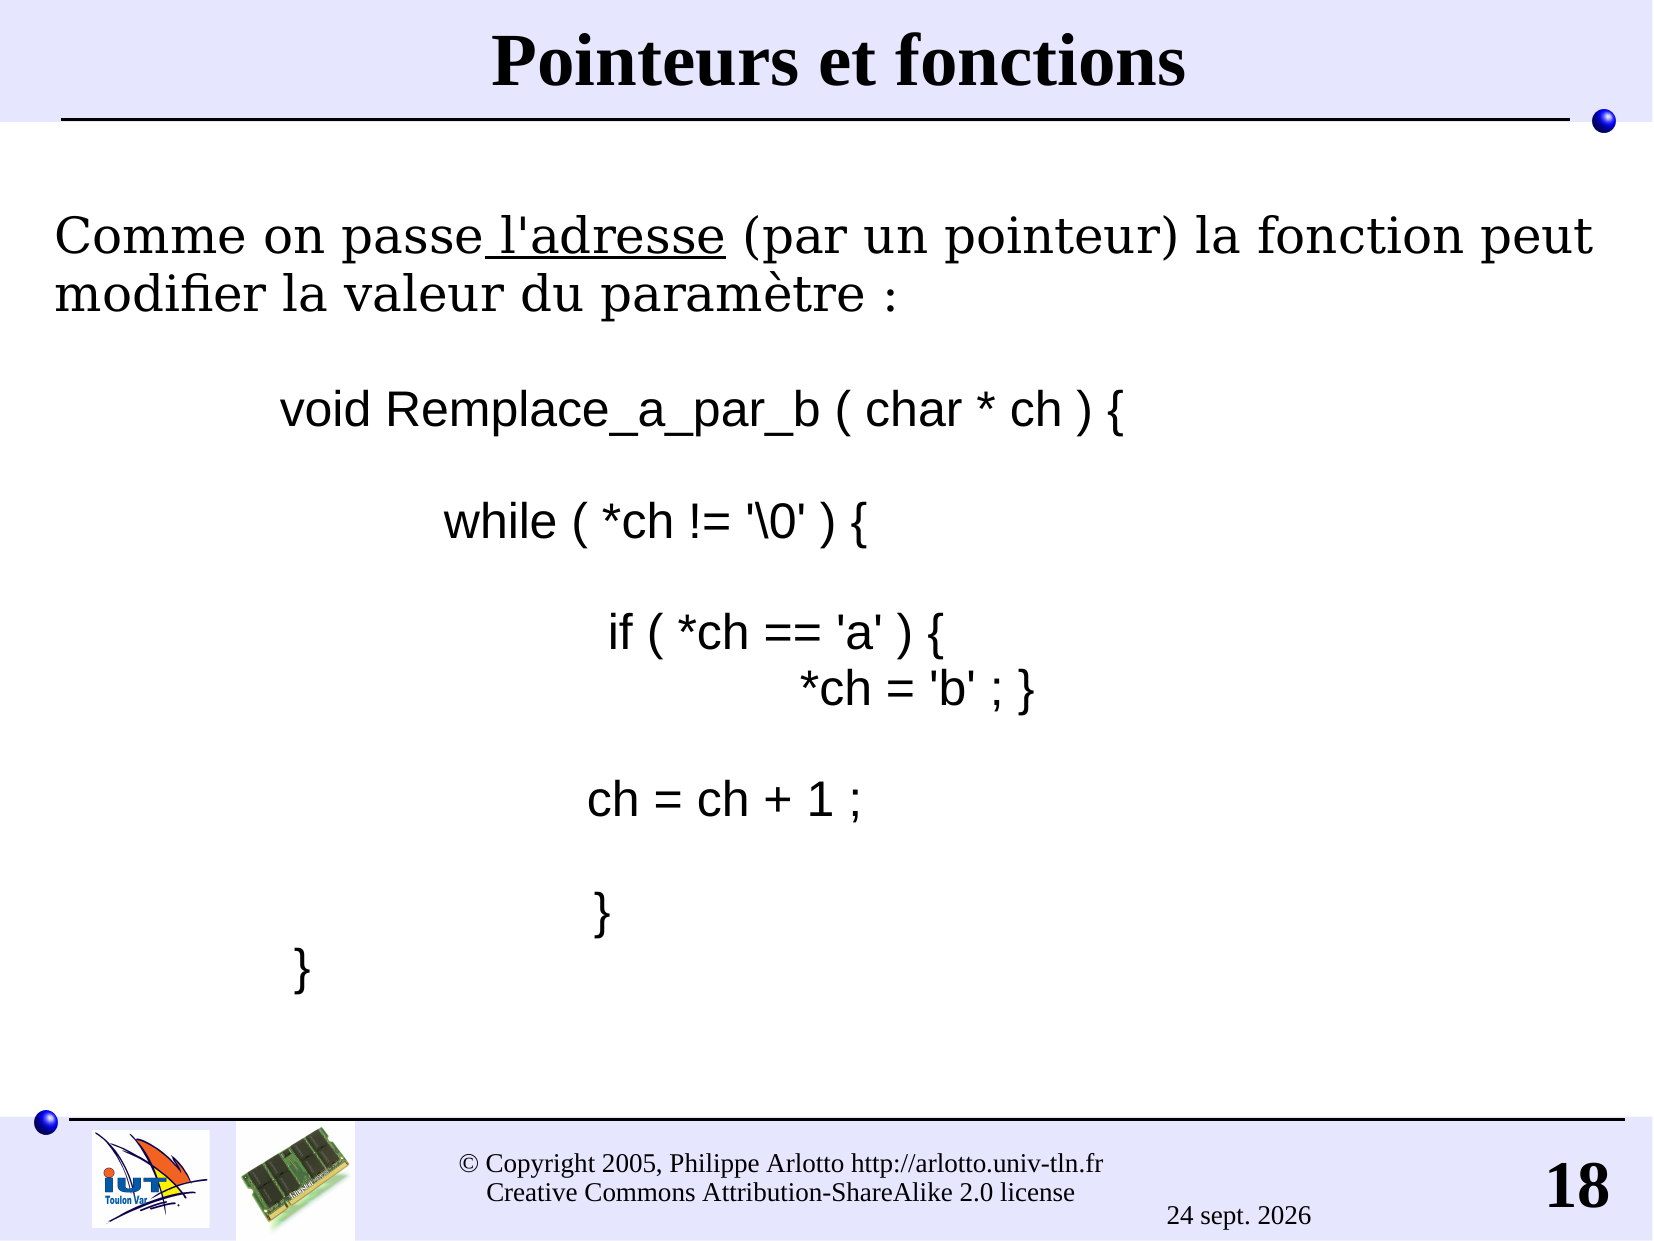

# Pointeurs et fonctions
Comme on passe l'adresse (par un pointeur) la fonction peut
modifier la valeur du paramètre :
			void Remplace_a_par_b ( char * ch ) {
 					 while ( *ch != '\0' ) {
 							 if ( *ch == 'a' ) {
 								 *ch = 'b' ; }
 ch = ch + 1 ;
 							 }
 			 }